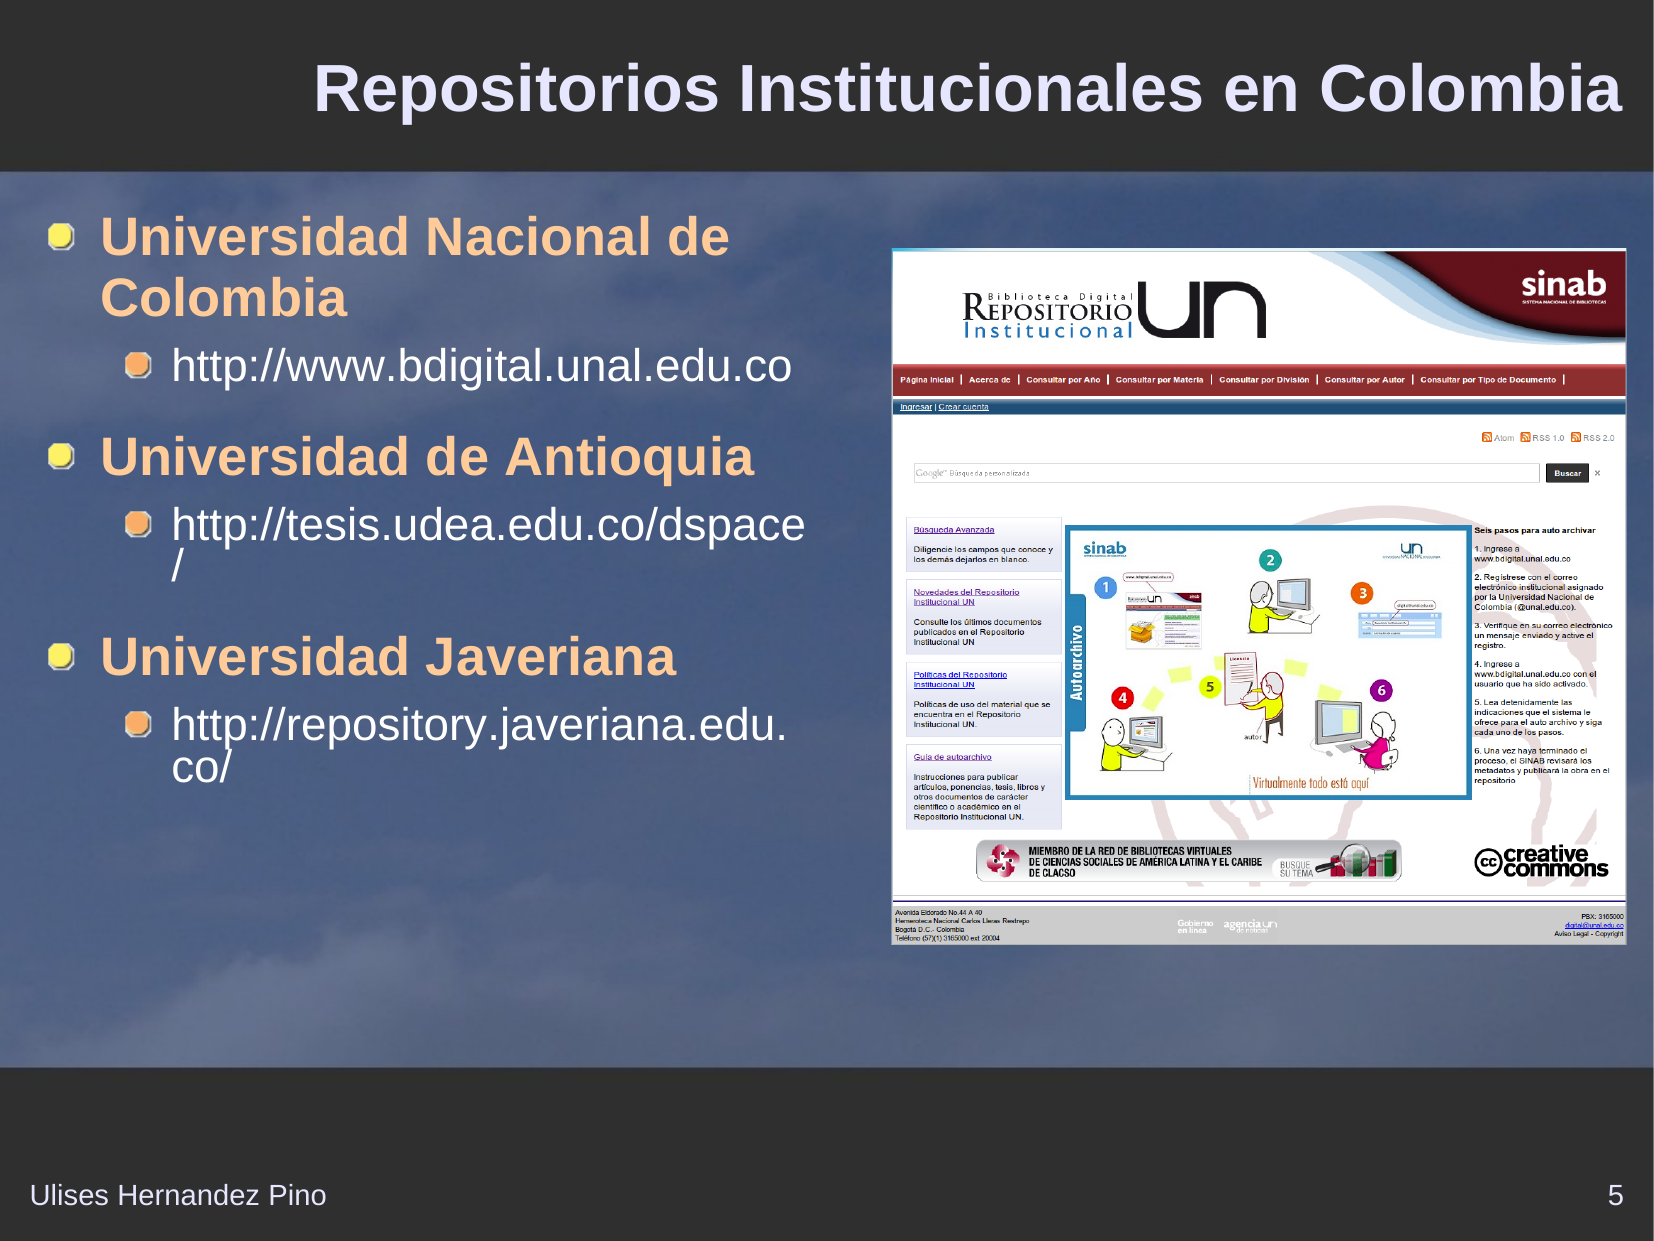

# Repositorios Institucionales en Colombia
Universidad Nacional de Colombia
http://www.bdigital.unal.edu.co
Universidad de Antioquia
http://tesis.udea.edu.co/dspace/
Universidad Javeriana
http://repository.javeriana.edu.co/
Ulises Hernandez Pino
5